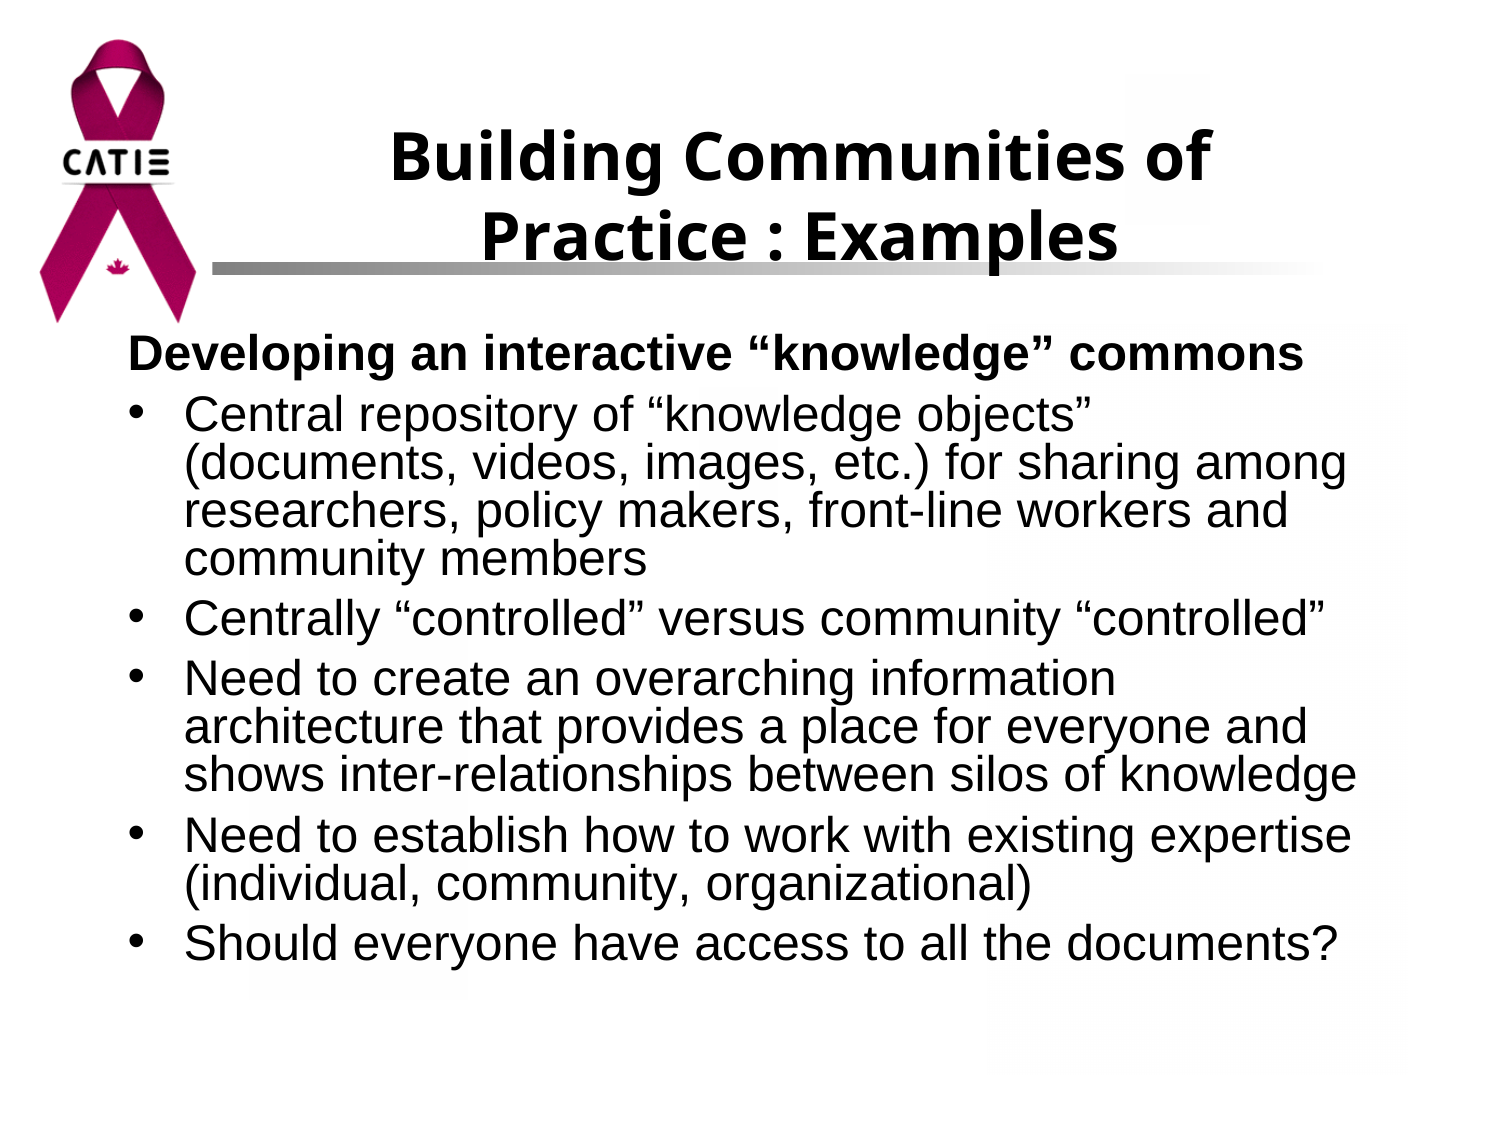

# Building Communities of Practice : Examples
Developing an interactive “knowledge” commons
Central repository of “knowledge objects” (documents, videos, images, etc.) for sharing among researchers, policy makers, front-line workers and community members
Centrally “controlled” versus community “controlled”
Need to create an overarching information architecture that provides a place for everyone and shows inter-relationships between silos of knowledge
Need to establish how to work with existing expertise (individual, community, organizational)
Should everyone have access to all the documents?